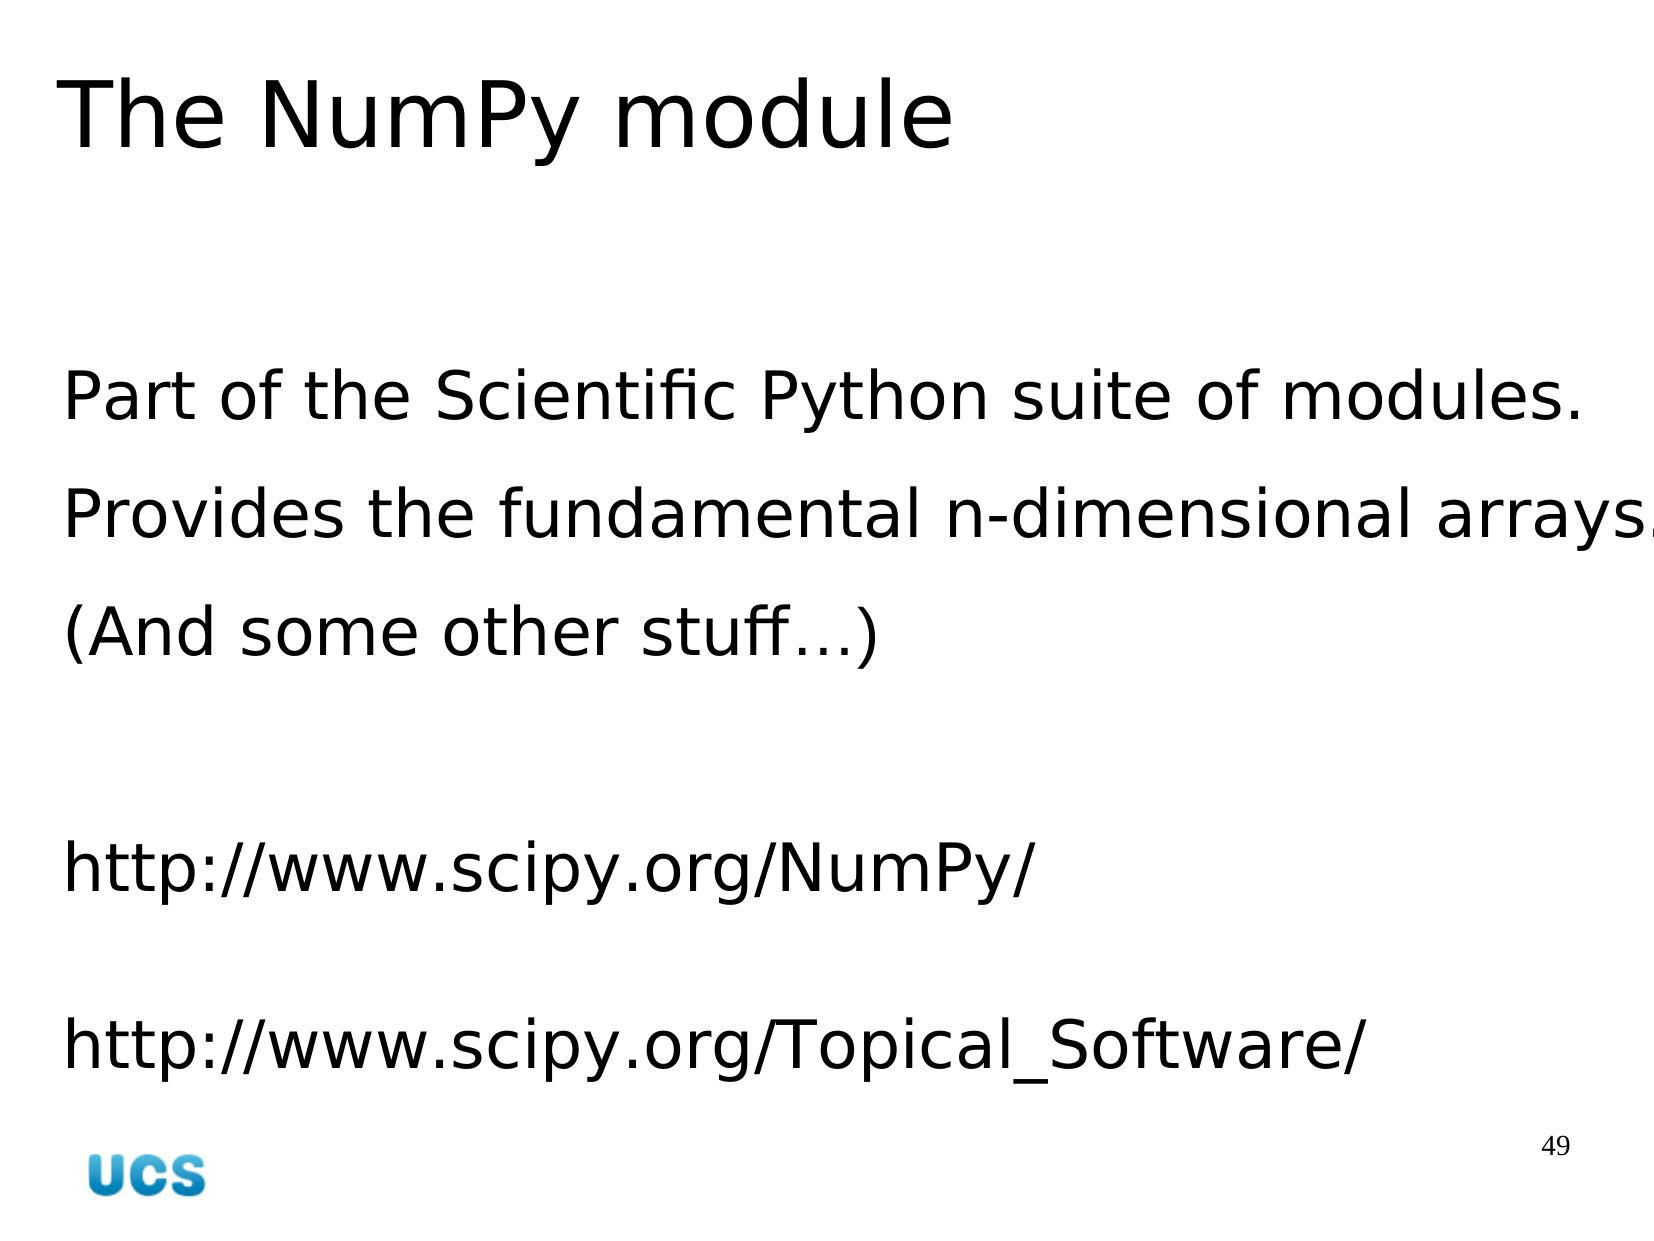

The NumPy module
Part of the Scientific Python suite of modules.
Provides the fundamental n-dimensional arrays.
(And some other stuff…)
http://www.scipy.org/NumPy/
http://www.scipy.org/Topical_Software/
49